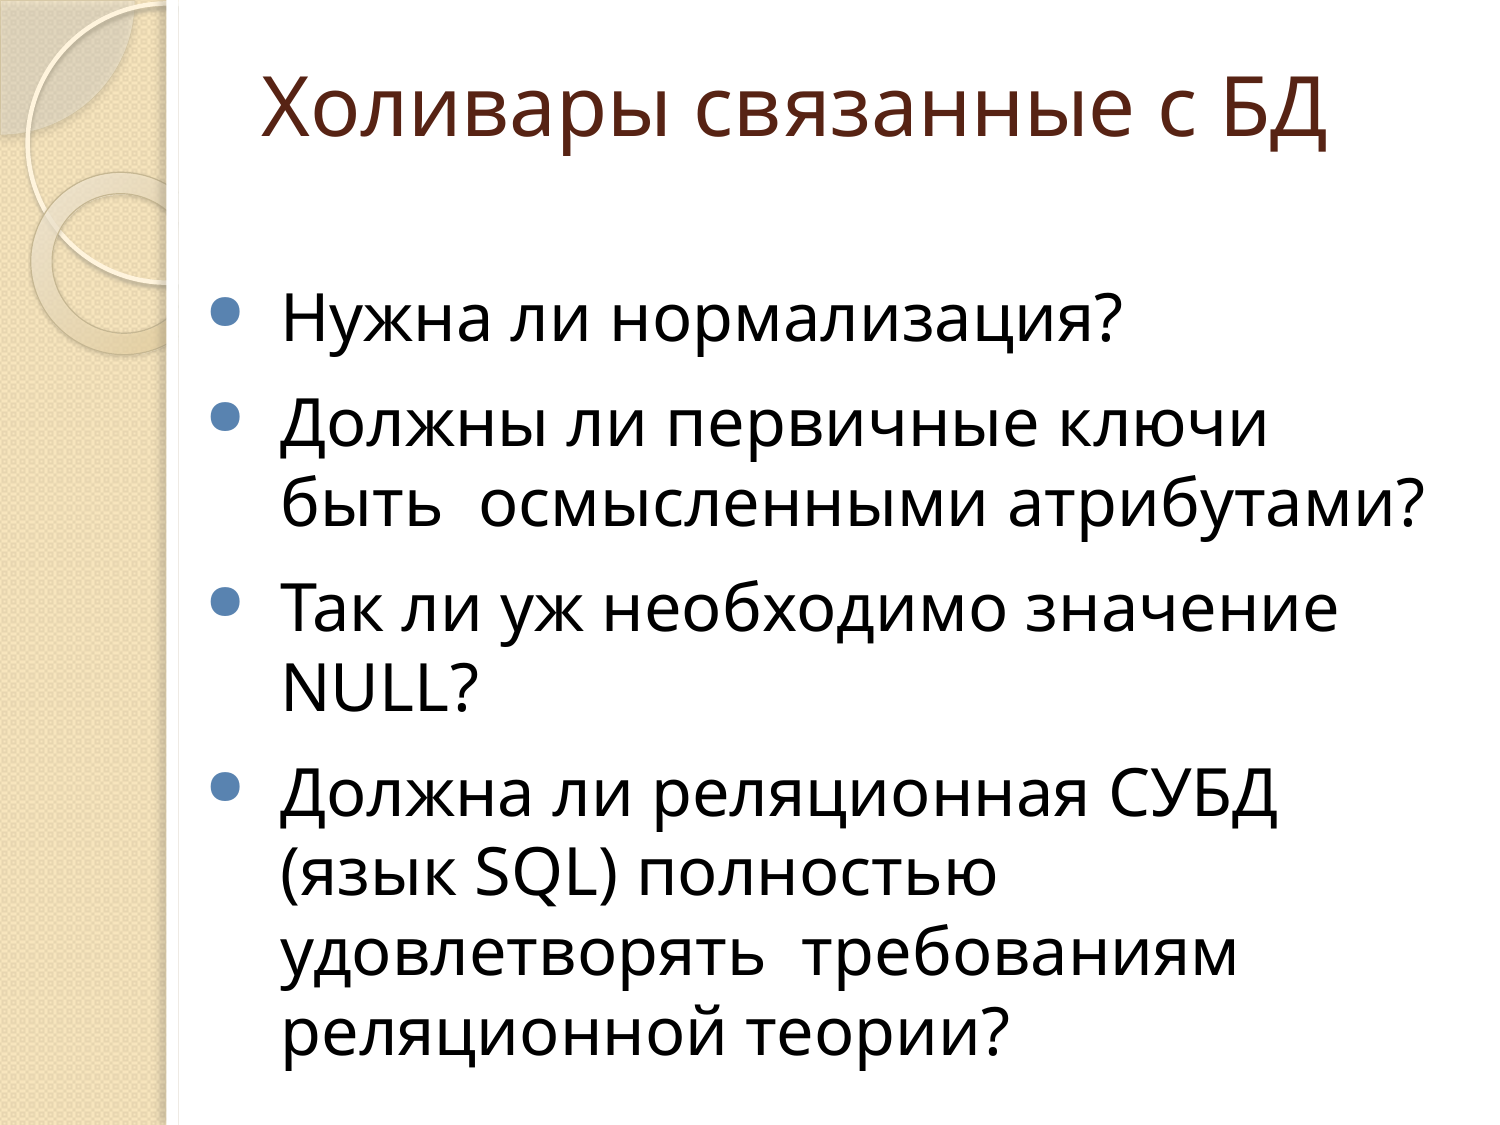

Холивары связанные с БД
# Нужна ли нормализация?
Должны ли первичные ключи быть осмысленными атрибутами?
Так ли уж необходимо значение NULL?
Должна ли реляционная СУБД (язык SQL) полностью удовлетворять требованиям реляционной теории?